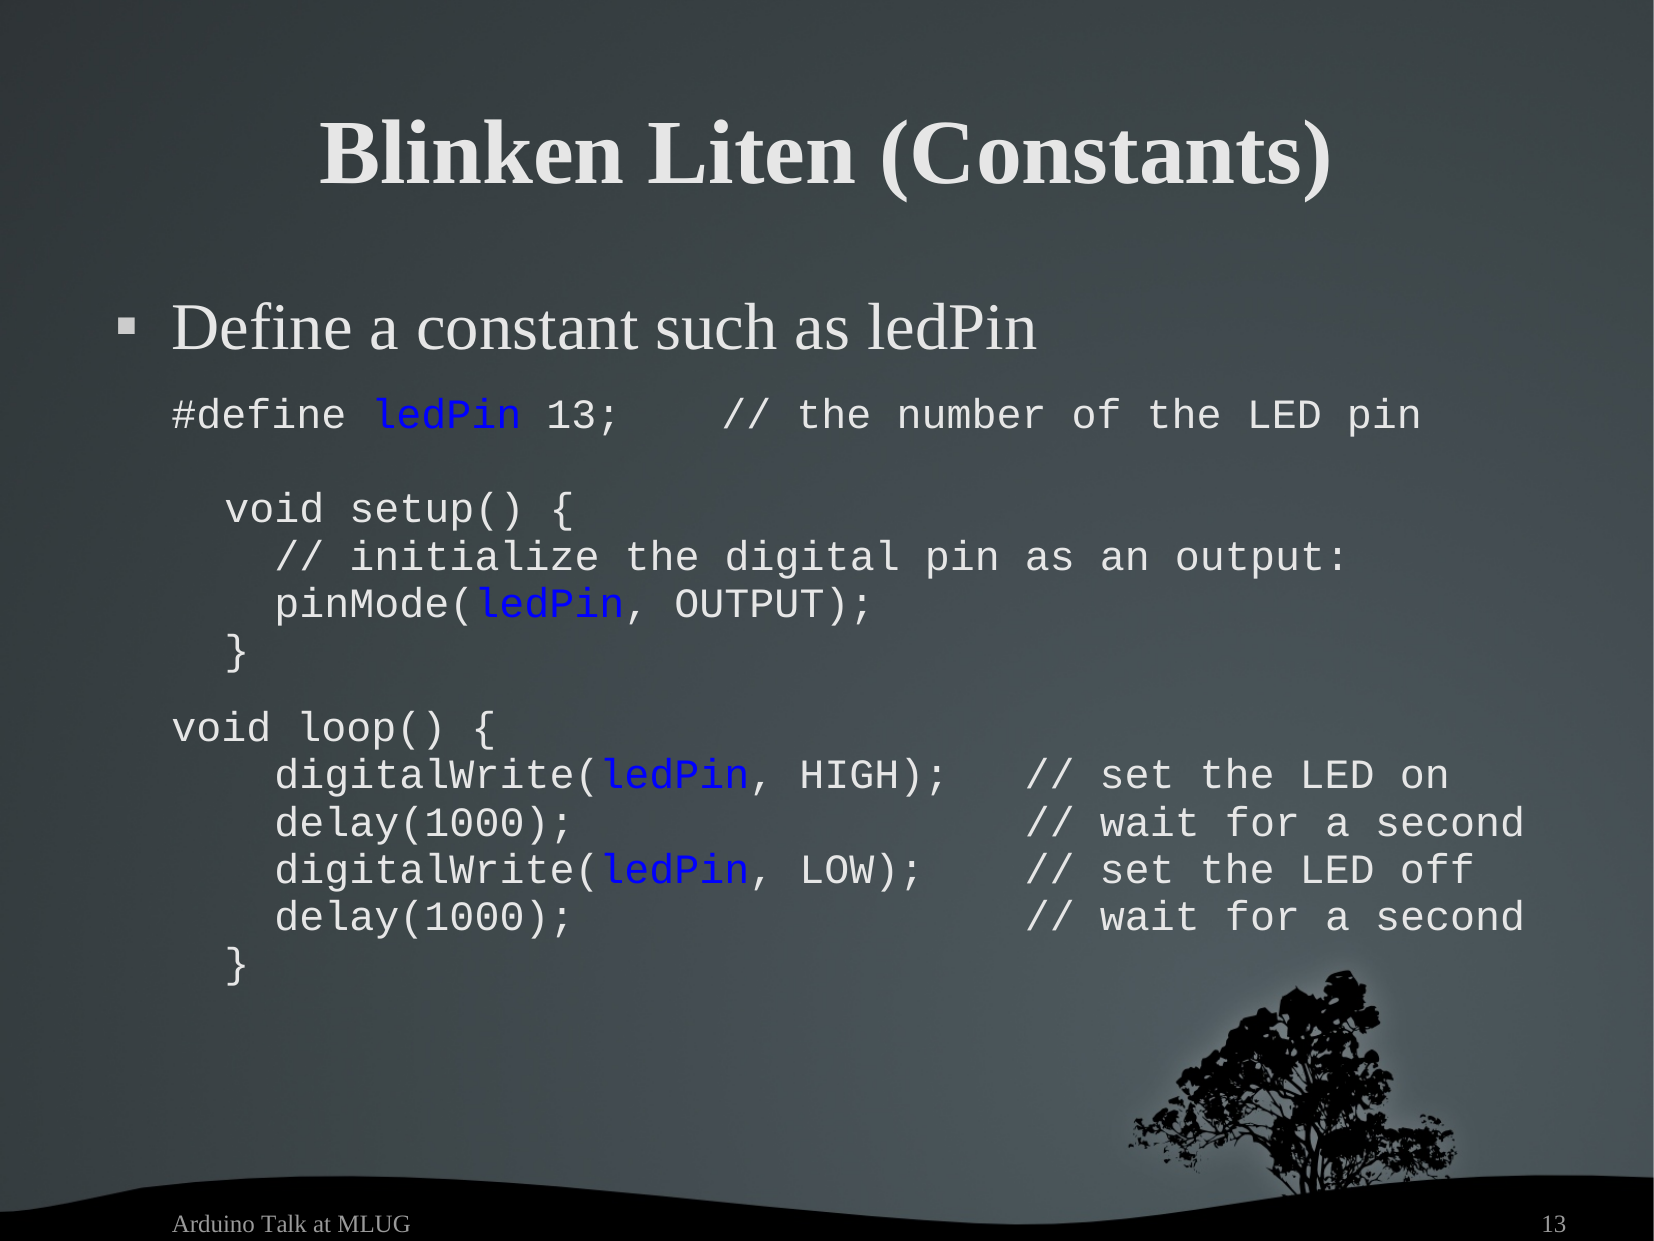

# Blinken Liten (Constants)
Define a constant such as ledPin
#define ledPin 13; // the number of the LED pin
void setup() {
 // initialize the digital pin as an output:
 pinMode(ledPin, OUTPUT);
}
void loop() {
 digitalWrite(ledPin, HIGH); // set the LED on
 delay(1000); // wait for a second
 digitalWrite(ledPin, LOW); // set the LED off
 delay(1000); // wait for a second
}
Arduino Talk at MLUG
13